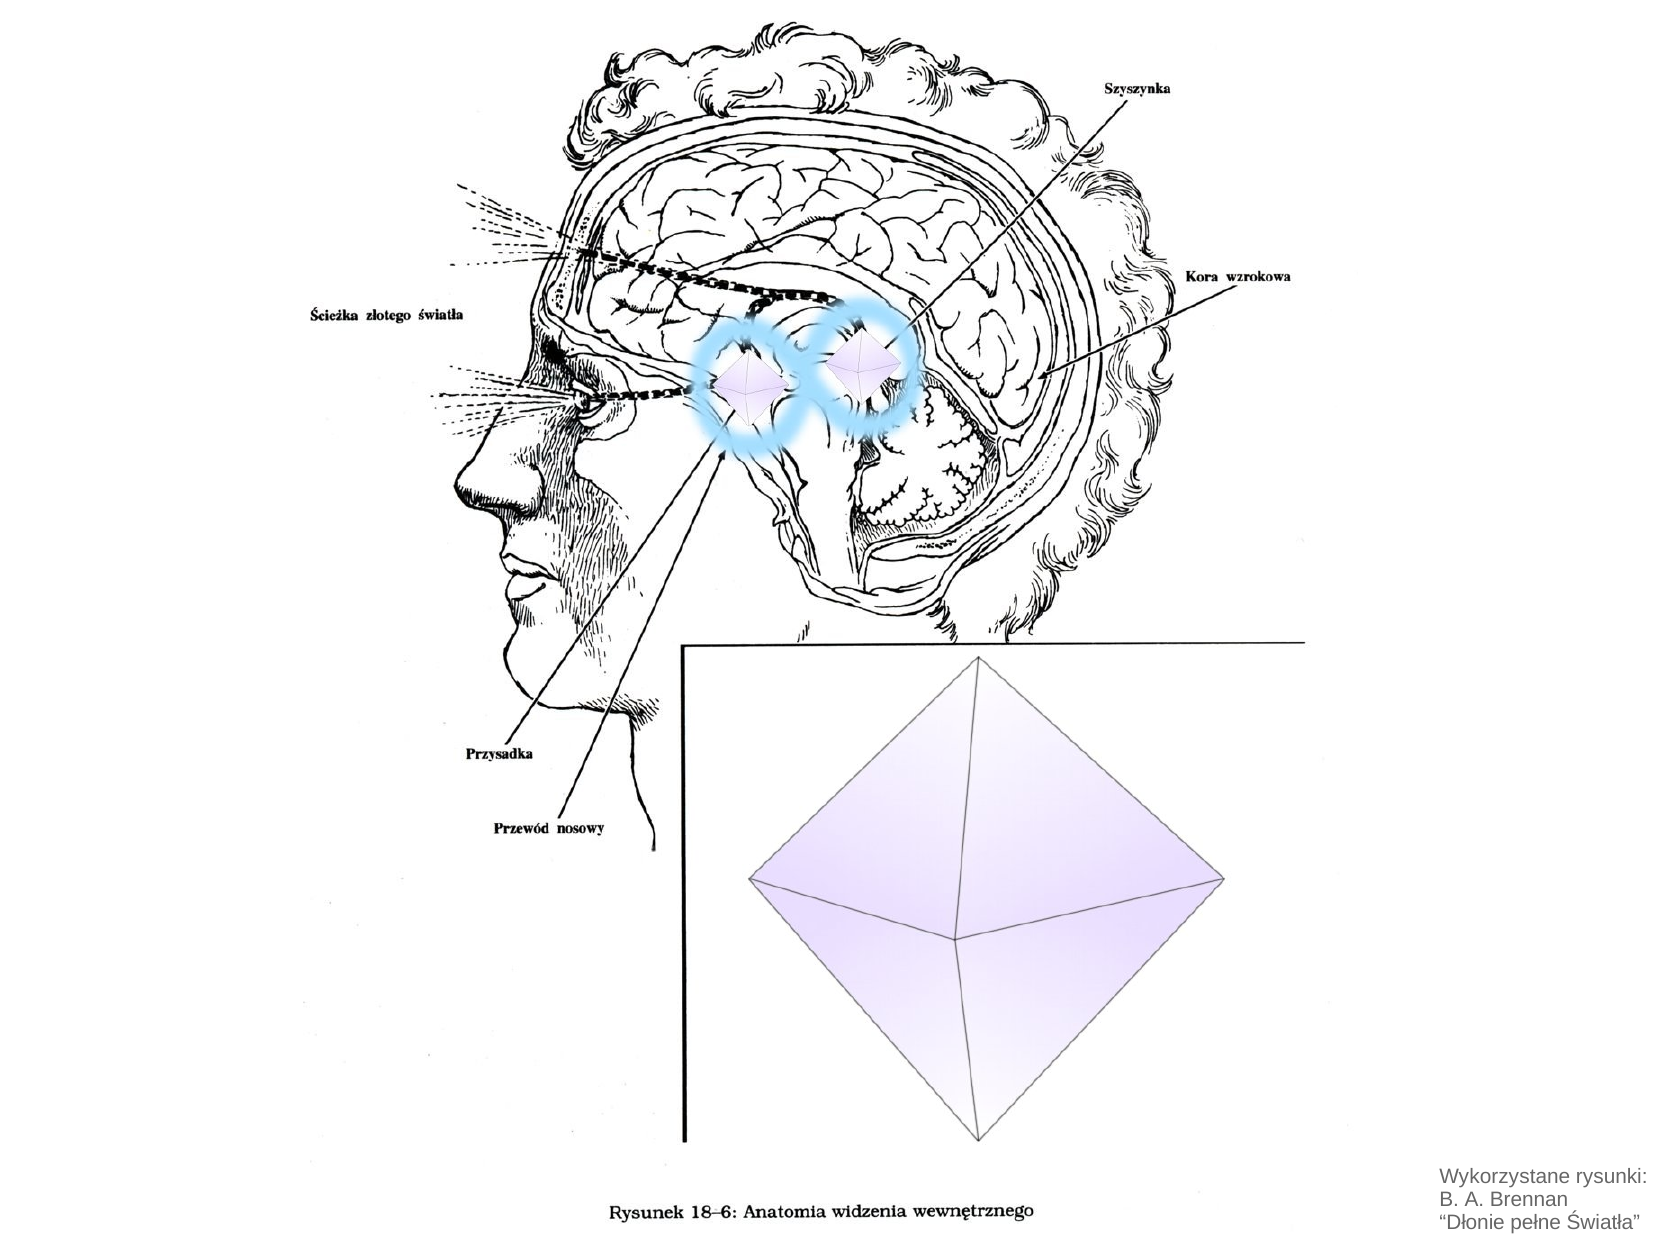

Wykorzystane rysunki:
B. A. Brennan
“Dłonie pełne Światła”